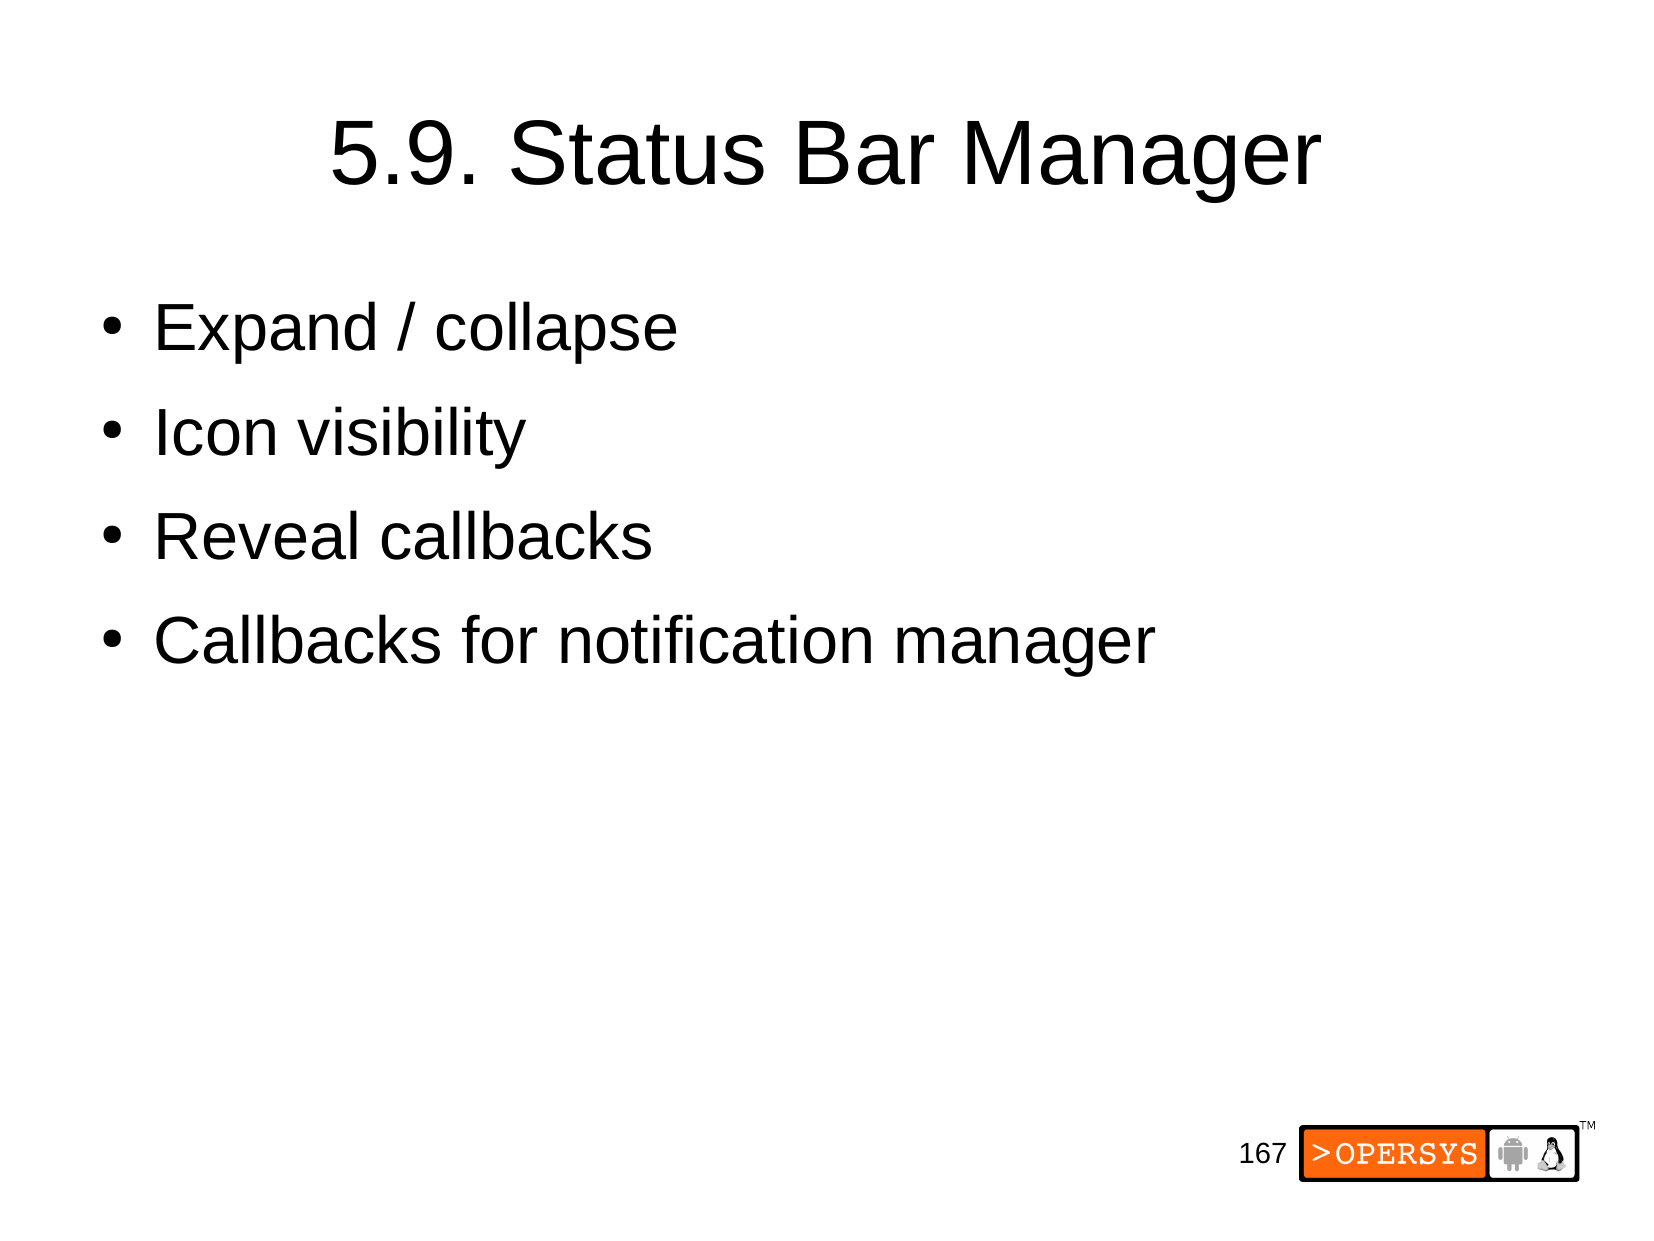

# 5.9. Status Bar Manager
Expand / collapse
Icon visibility
Reveal callbacks
Callbacks for notification manager